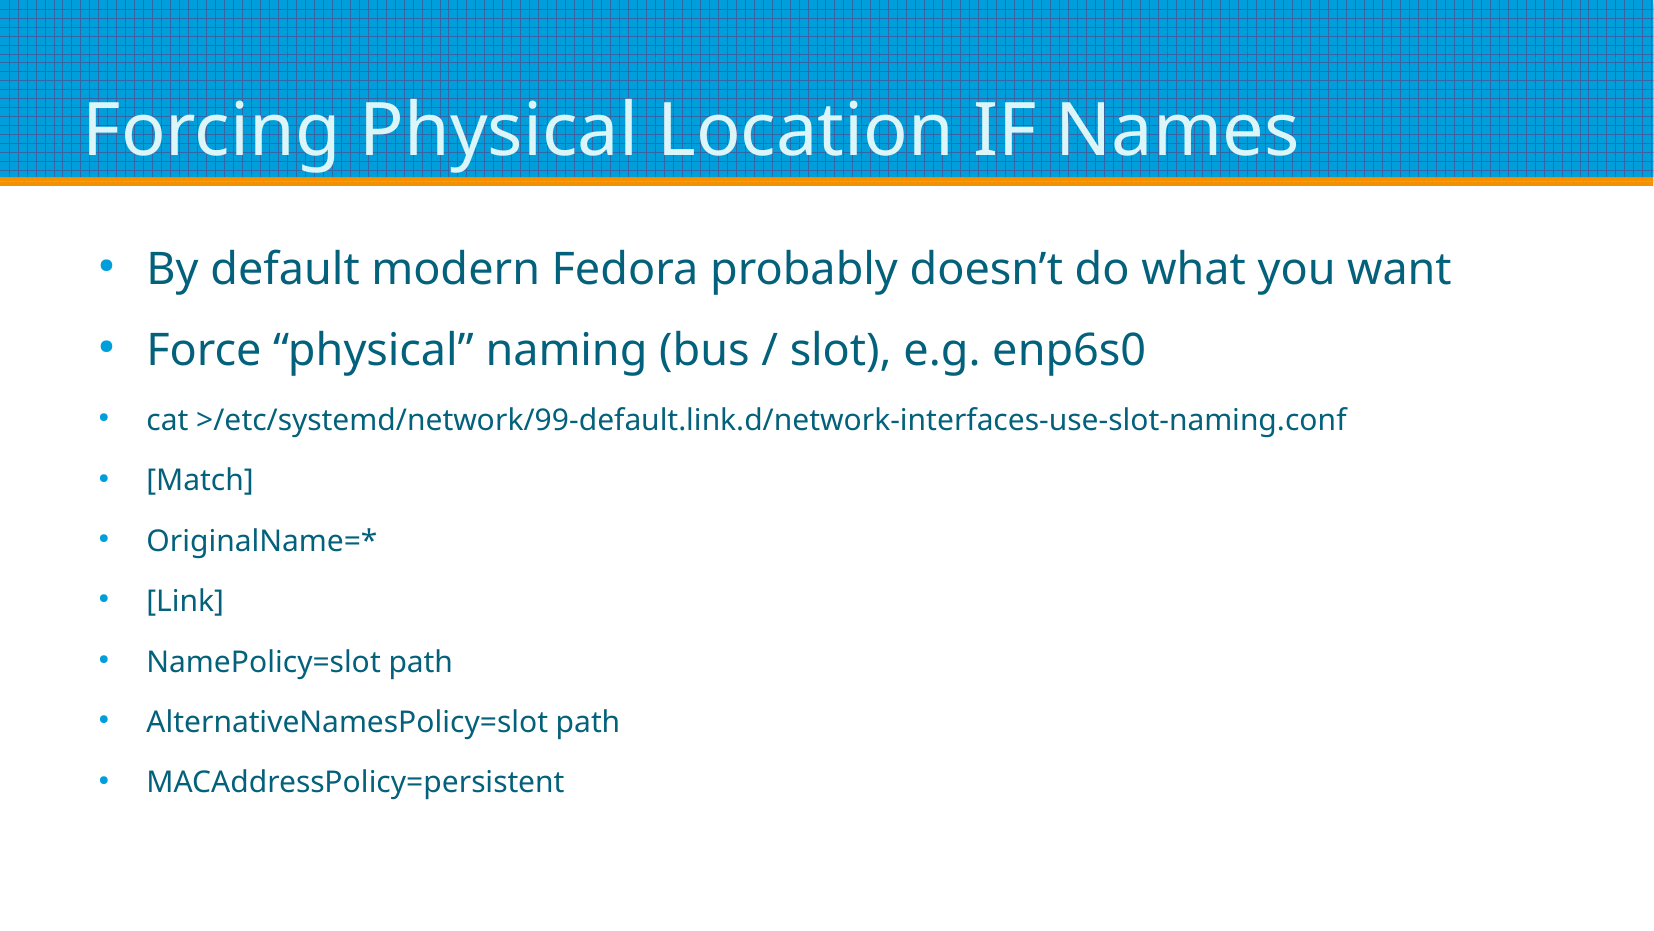

# Forcing Physical Location IF Names
By default modern Fedora probably doesn’t do what you want
Force “physical” naming (bus / slot), e.g. enp6s0
cat >/etc/systemd/network/99-default.link.d/network-interfaces-use-slot-naming.conf
[Match]
OriginalName=*
[Link]
NamePolicy=slot path
AlternativeNamesPolicy=slot path
MACAddressPolicy=persistent